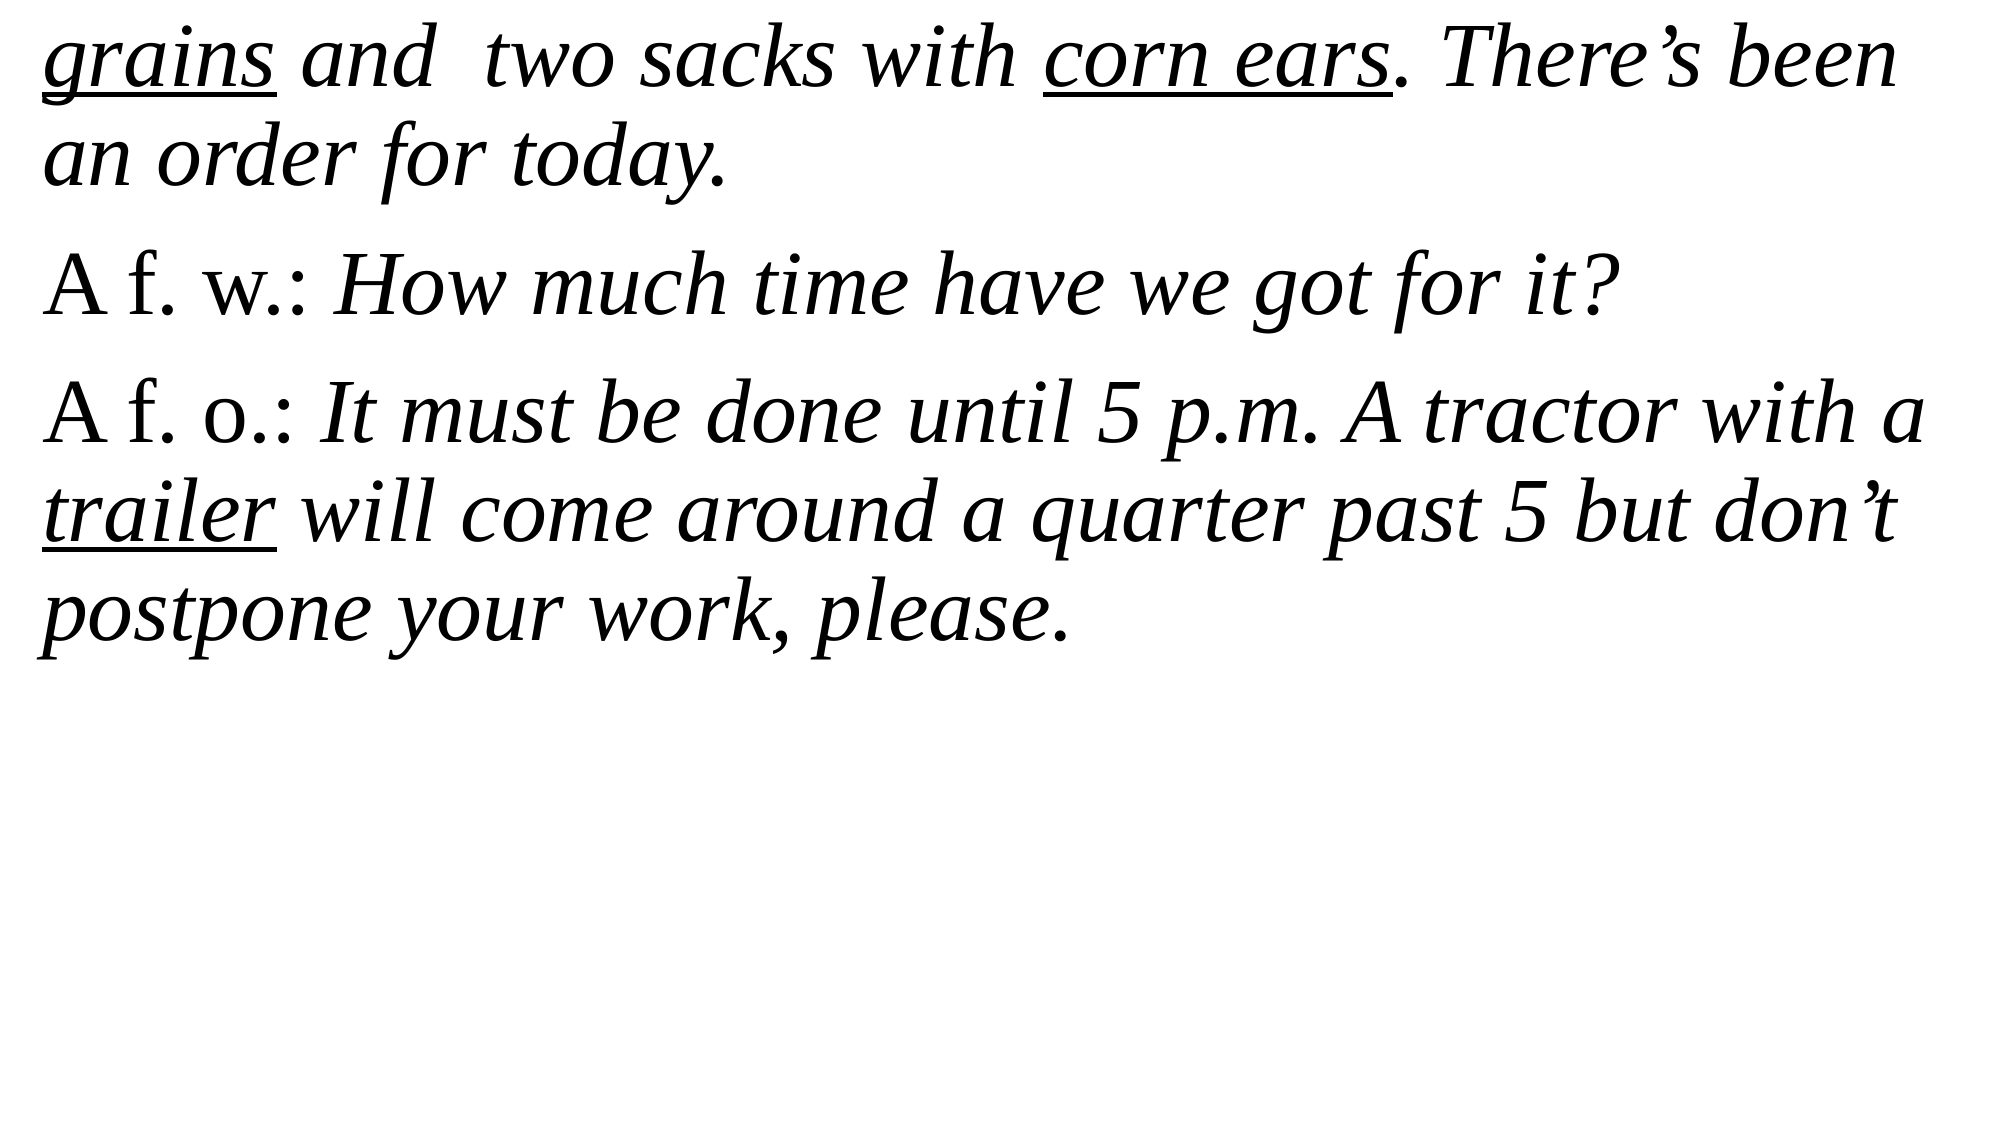

# grains and two sacks with corn ears. There’s been an order for today.
A f. w.: How much time have we got for it?
A f. o.: It must be done until 5 p.m. A tractor with a trailer will come around a quarter past 5 but don’t postpone your work, please.